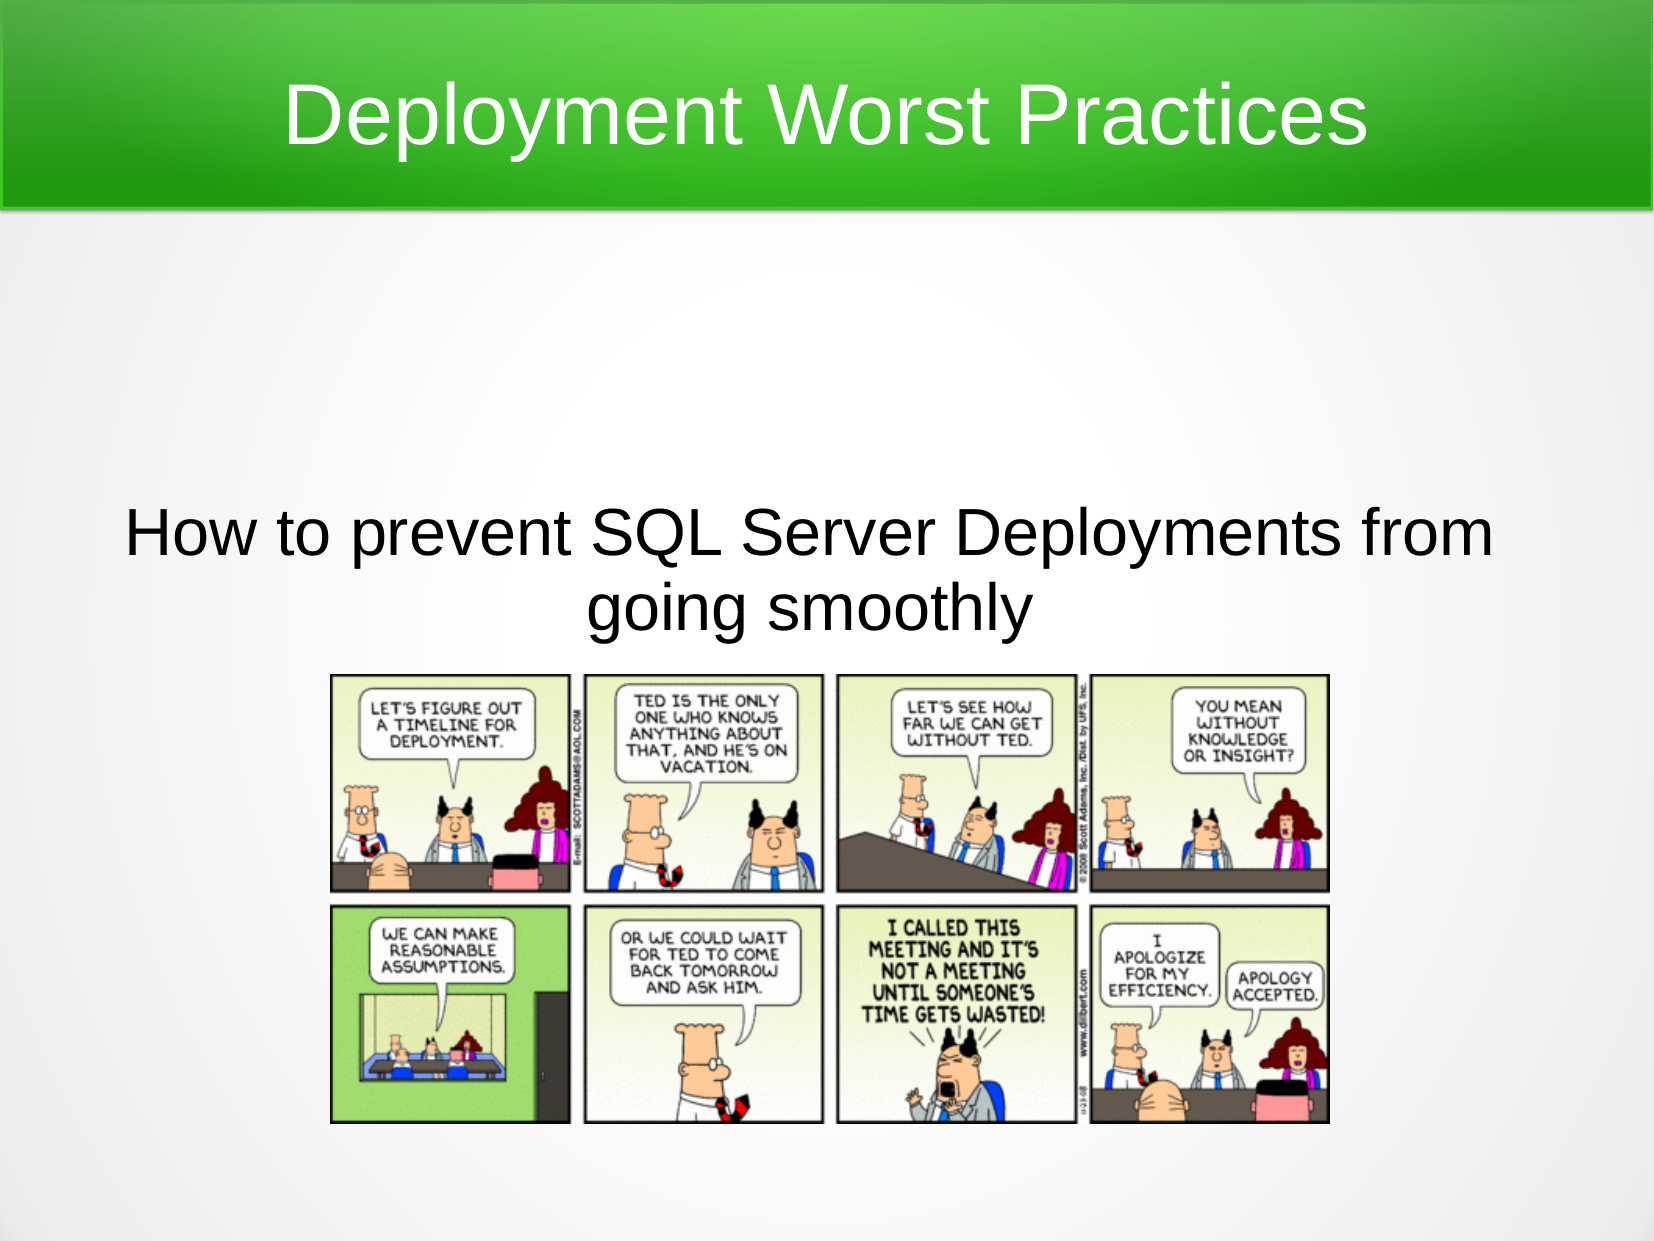

# Deployment Worst Practices
How to prevent SQL Server Deployments from going smoothly